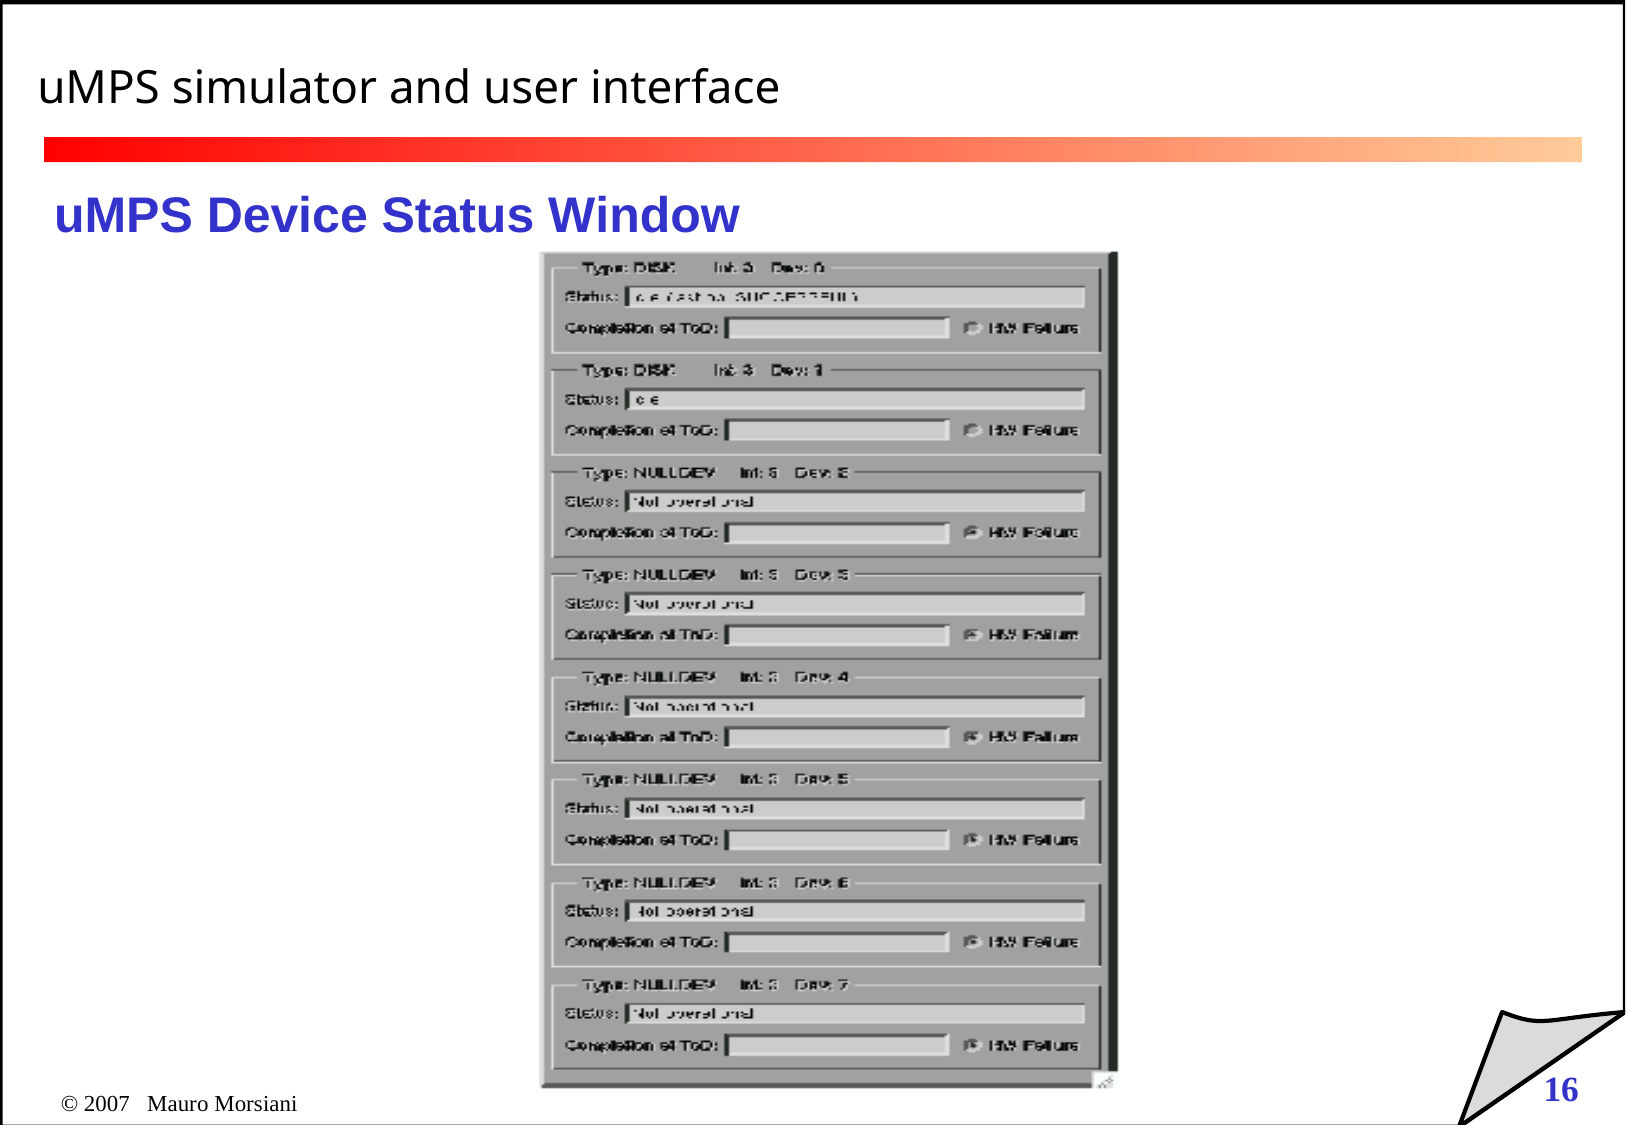

# uMPS simulator and user interface
uMPS Device Status Window